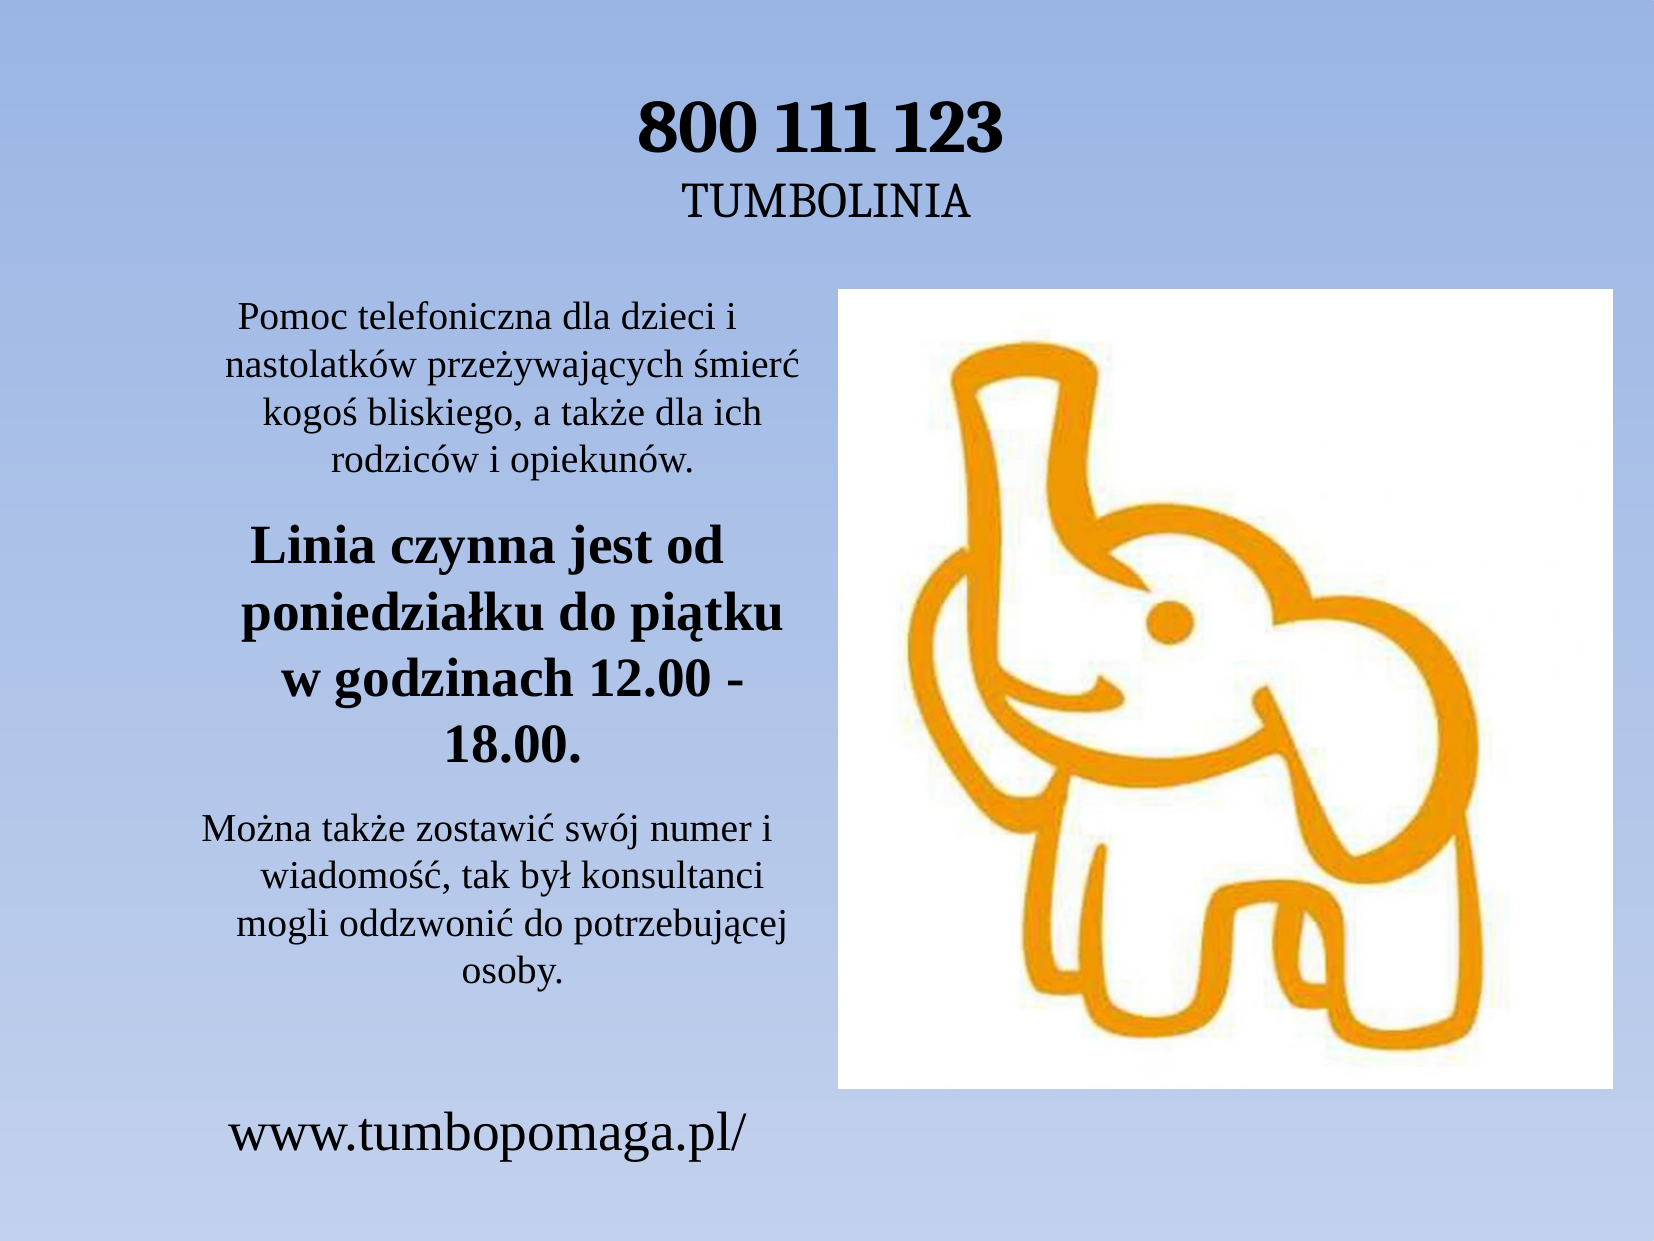

# 800 111 123 TUMBOLINIA
Pomoc telefoniczna dla dzieci i nastolatków przeżywających śmierć kogoś bliskiego, a także dla ich rodziców i opiekunów.
Linia czynna jest od poniedziałku do piątku w godzinach 12.00 - 18.00.
Można także zostawić swój numer i wiadomość, tak był konsultanci mogli oddzwonić do potrzebującej osoby.
www.tumbopomaga.pl/